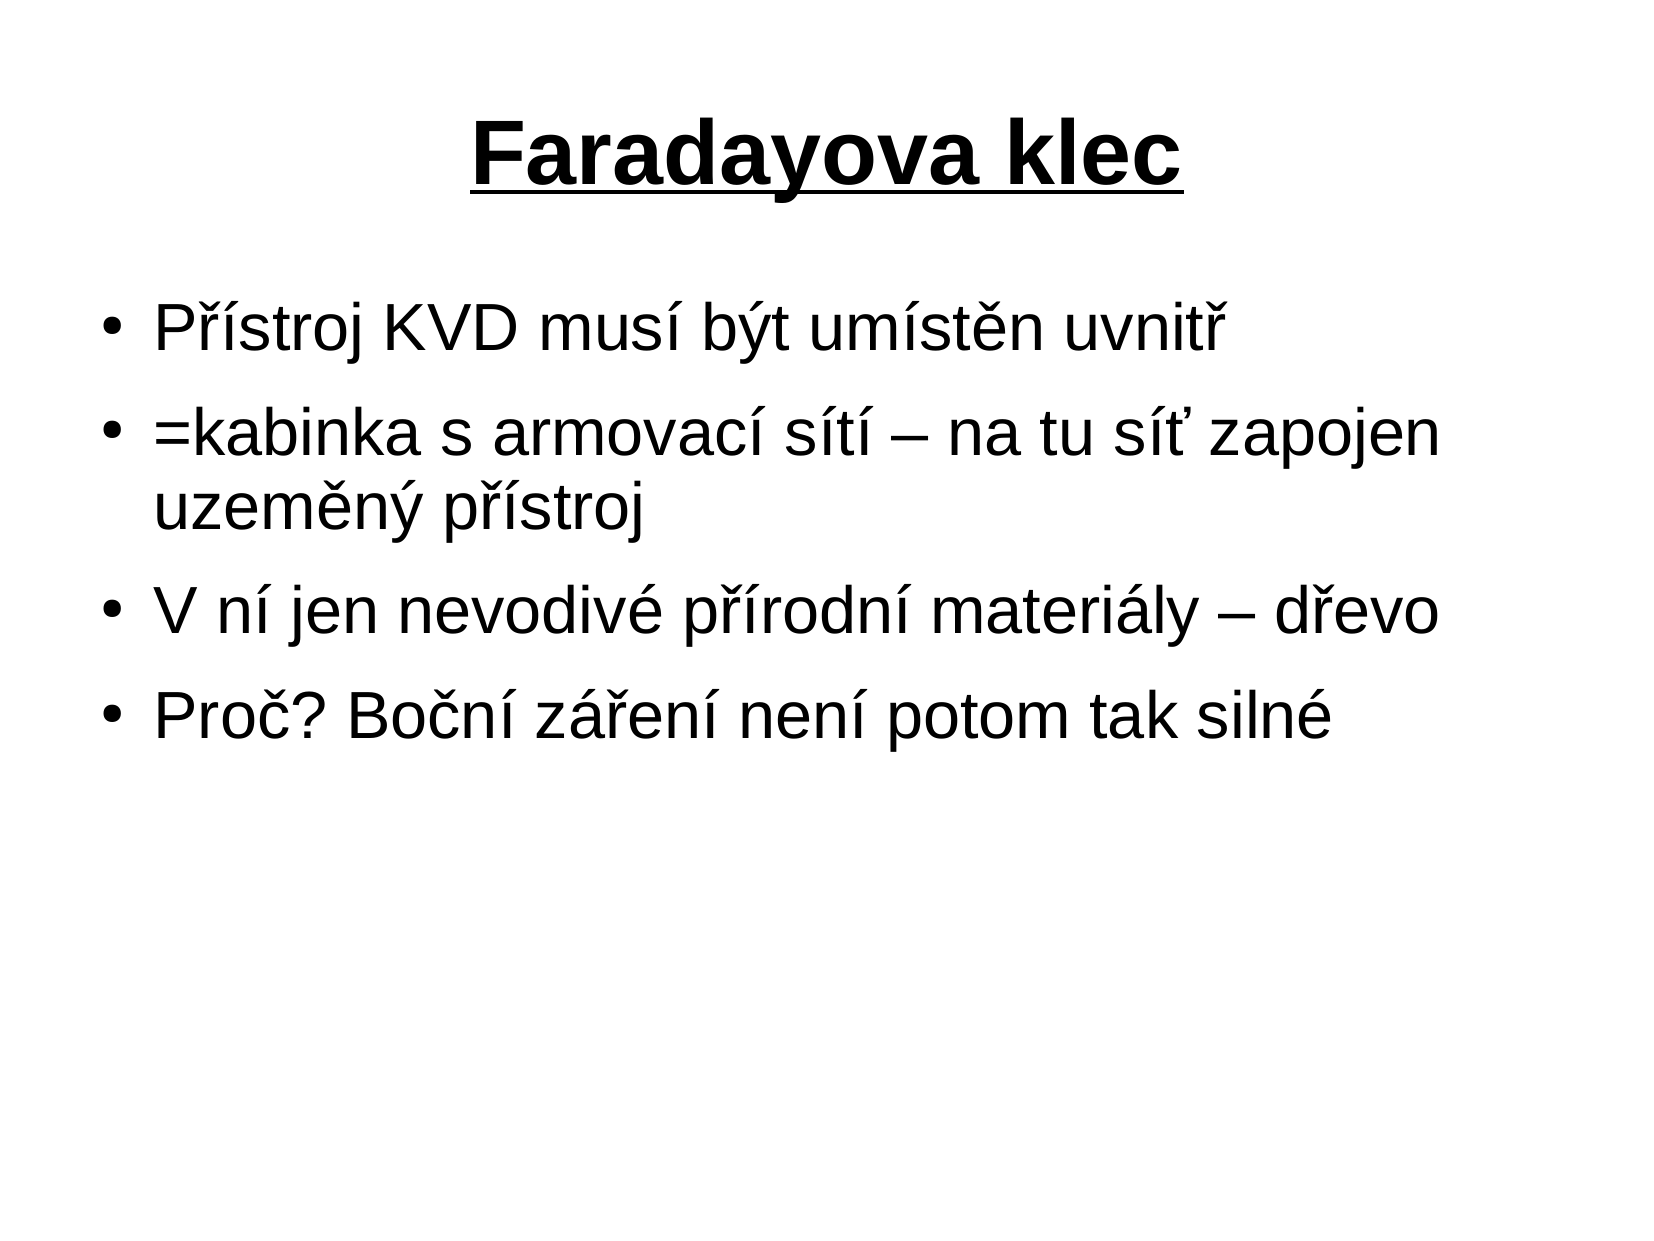

# Faradayova klec
Přístroj KVD musí být umístěn uvnitř
=kabinka s armovací sítí – na tu síť zapojen uzeměný přístroj
V ní jen nevodivé přírodní materiály – dřevo
Proč? Boční záření není potom tak silné